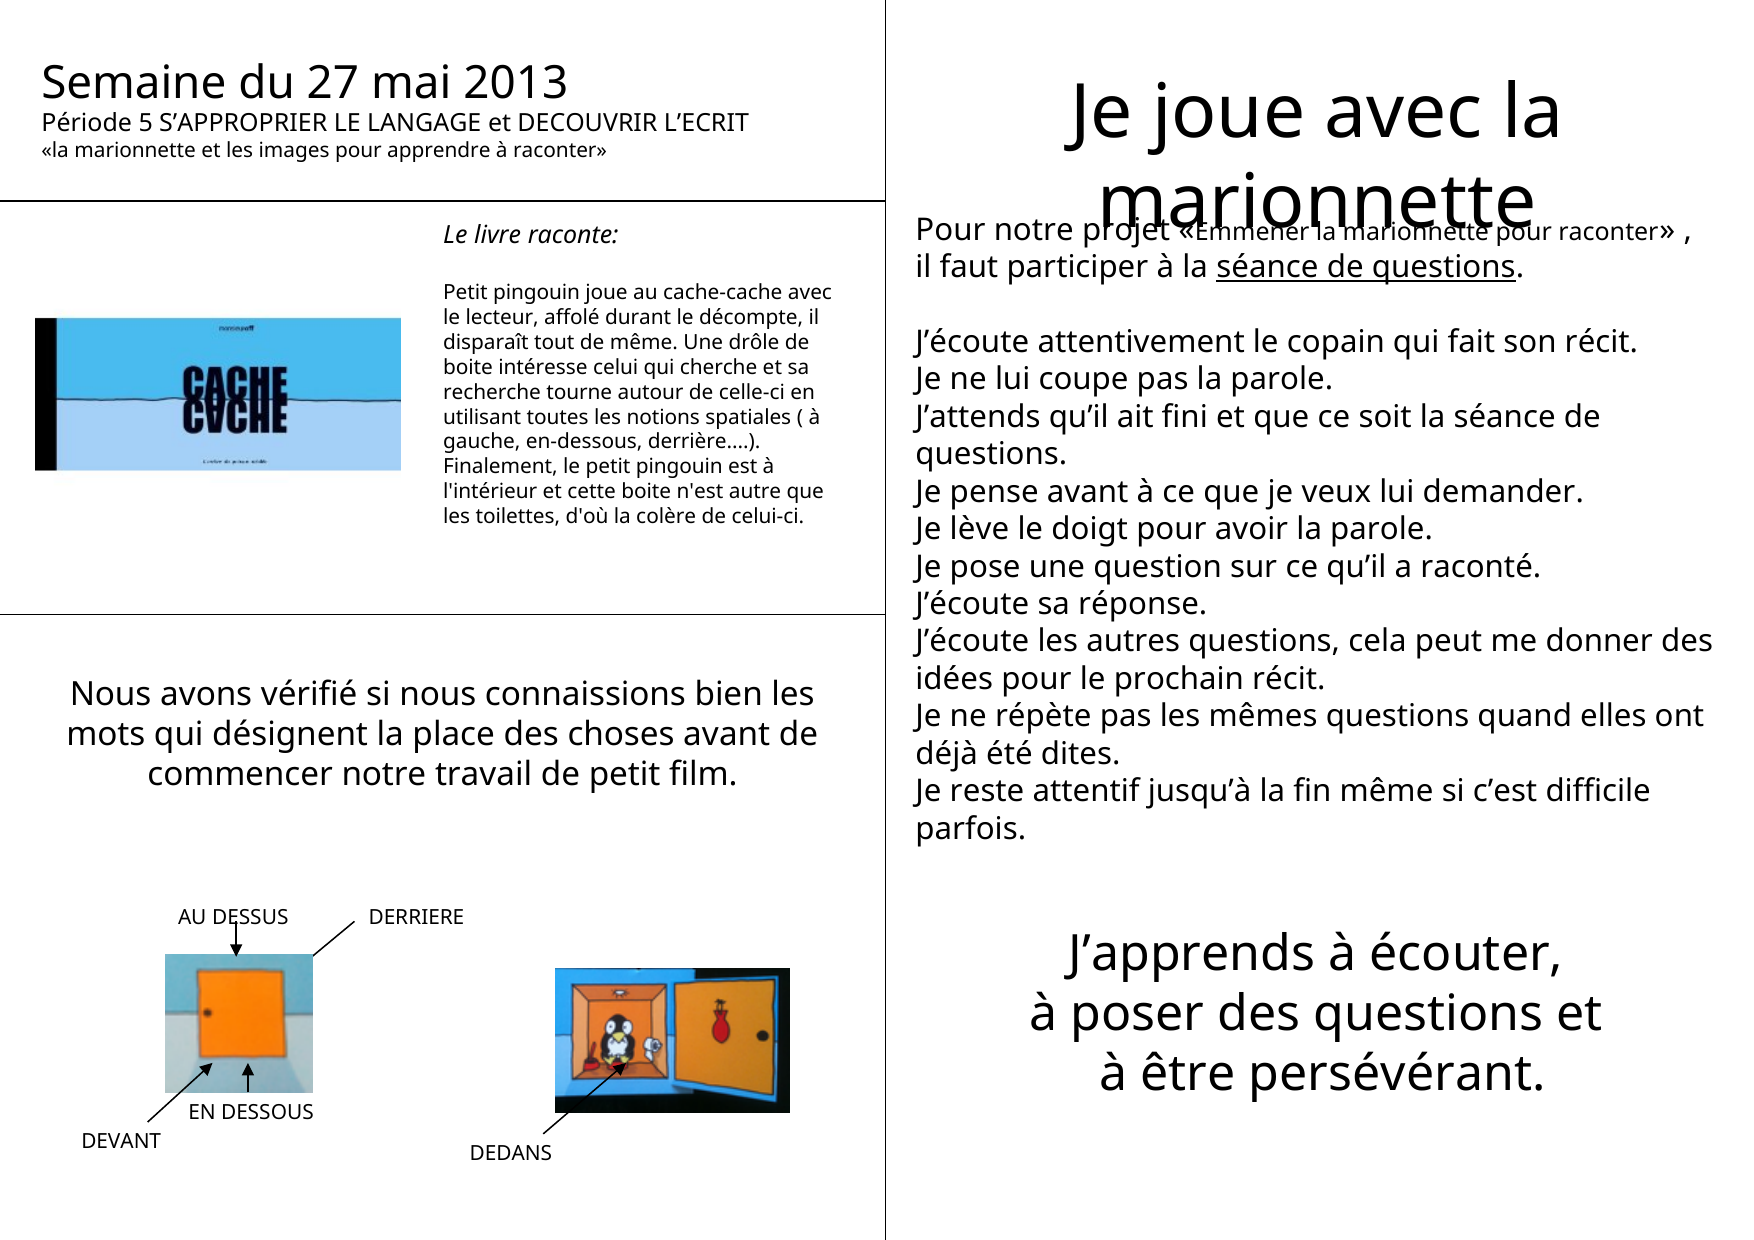

Semaine du 27 mai 2013
Je joue avec la marionnette
Période 5 S’APPROPRIER LE LANGAGE et DECOUVRIR L’ECRIT
«la marionnette et les images pour apprendre à raconter»
Pour notre projet «Emmener la marionnette pour raconter» ,
il faut participer à la séance de questions.
J’écoute attentivement le copain qui fait son récit.
Je ne lui coupe pas la parole.
J’attends qu’il ait fini et que ce soit la séance de questions.
Je pense avant à ce que je veux lui demander.
Je lève le doigt pour avoir la parole.
Je pose une question sur ce qu’il a raconté.
J’écoute sa réponse.
J’écoute les autres questions, cela peut me donner des idées pour le prochain récit.
Je ne répète pas les mêmes questions quand elles ont déjà été dites.
Je reste attentif jusqu’à la fin même si c’est difficile parfois.
J’apprends à écouter,
à poser des questions et
à être persévérant.
Le livre raconte:
Petit pingouin joue au cache-cache avec le lecteur, affolé durant le décompte, il disparaît tout de même. Une drôle de boite intéresse celui qui cherche et sa recherche tourne autour de celle-ci en utilisant toutes les notions spatiales ( à gauche, en-dessous, derrière....). Finalement, le petit pingouin est à l'intérieur et cette boite n'est autre que les toilettes, d'où la colère de celui-ci.
Nous avons vérifié si nous connaissions bien les mots qui désignent la place des choses avant de commencer notre travail de petit film.
AU DESSUS
DERRIERE
EN DESSOUS
DEVANT
DEDANS